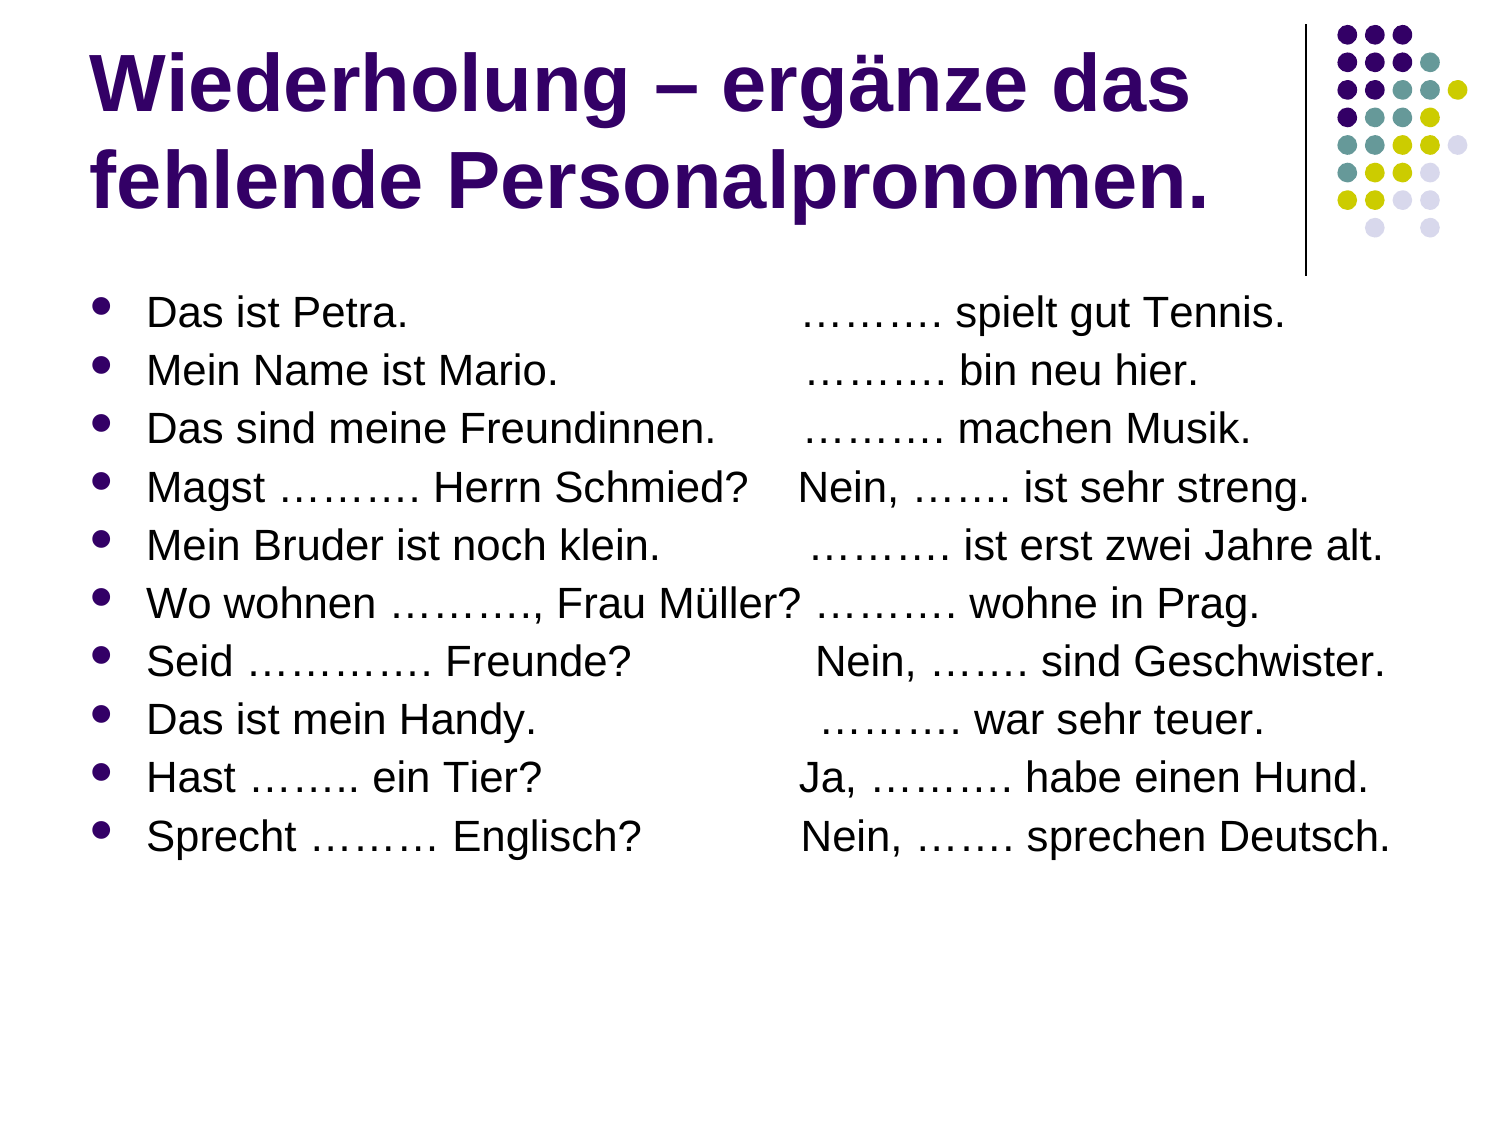

# Wiederholung – ergänze das fehlende Personalpronomen.
Das ist Petra. ………. spielt gut Tennis.
Mein Name ist Mario. ………. bin neu hier.
Das sind meine Freundinnen. ………. machen Musik.
Magst ………. Herrn Schmied? Nein, ……. ist sehr streng.
Mein Bruder ist noch klein. ………. ist erst zwei Jahre alt.
Wo wohnen ………., Frau Müller? ………. wohne in Prag.
Seid …………. Freunde? Nein, ……. sind Geschwister.
Das ist mein Handy. ………. war sehr teuer.
Hast …….. ein Tier? Ja, ………. habe einen Hund.
Sprecht ……… Englisch? Nein, ……. sprechen Deutsch.